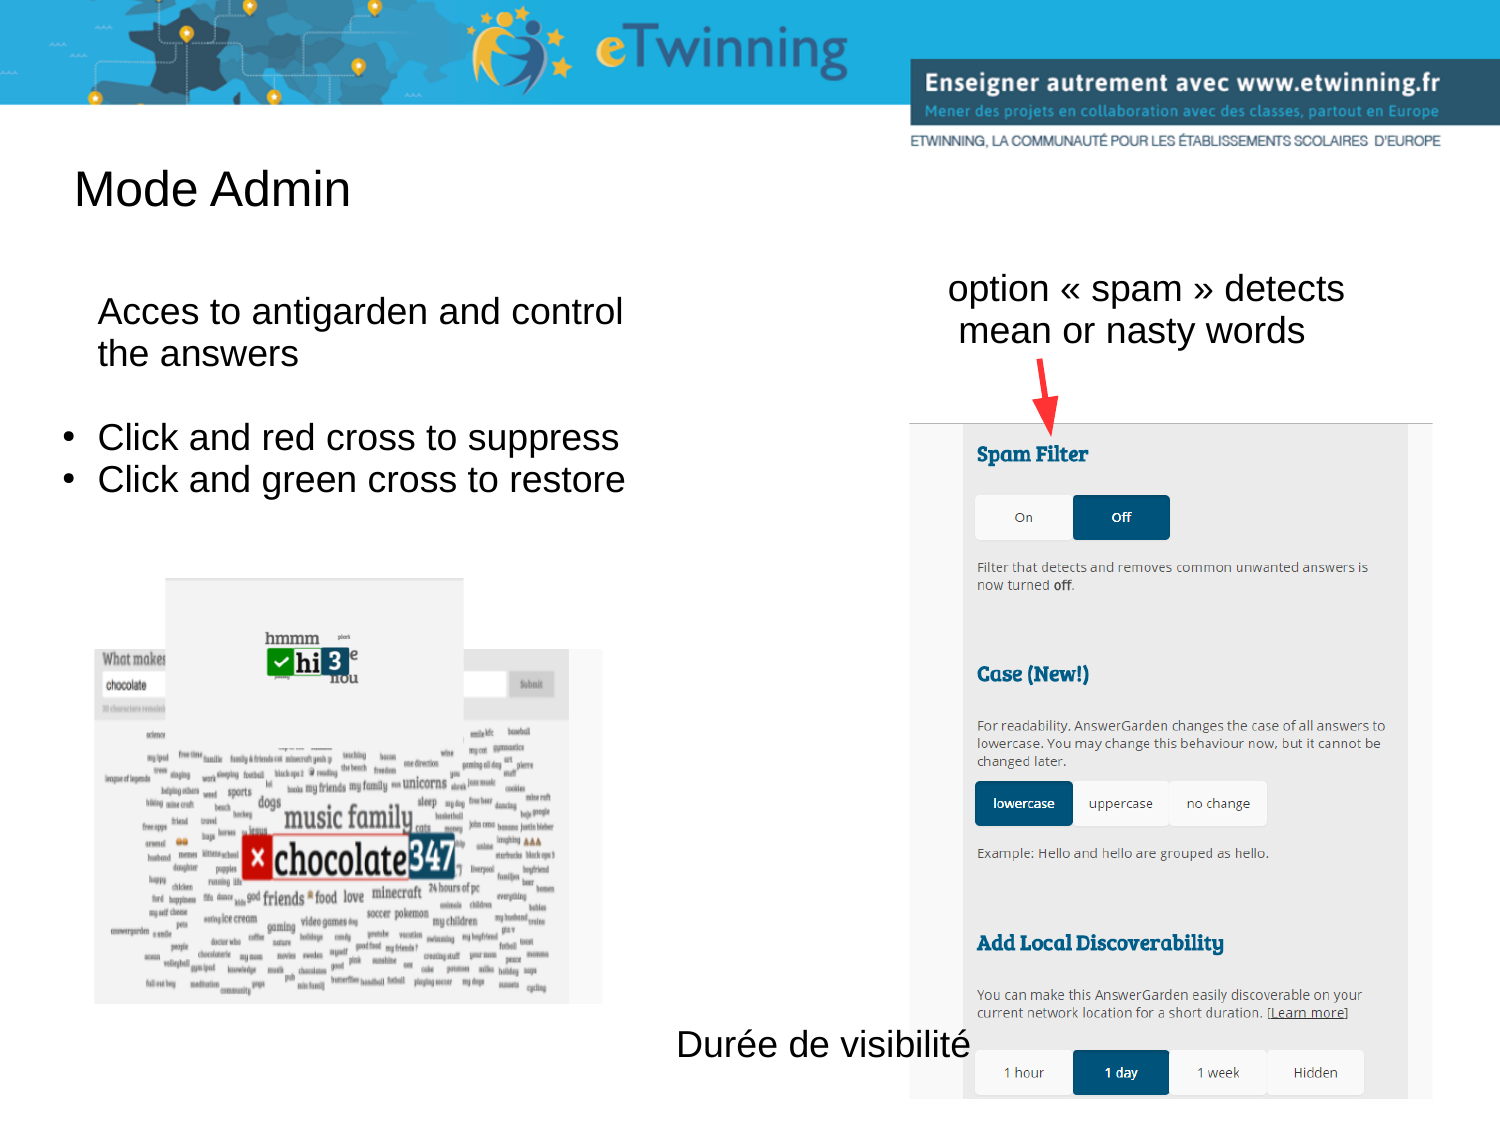

Mode Admin
option « spam » detects
 mean or nasty words
Acces to antigarden and control
the answers
Click and red cross to suppress
Click and green cross to restore
Durée de visibilité